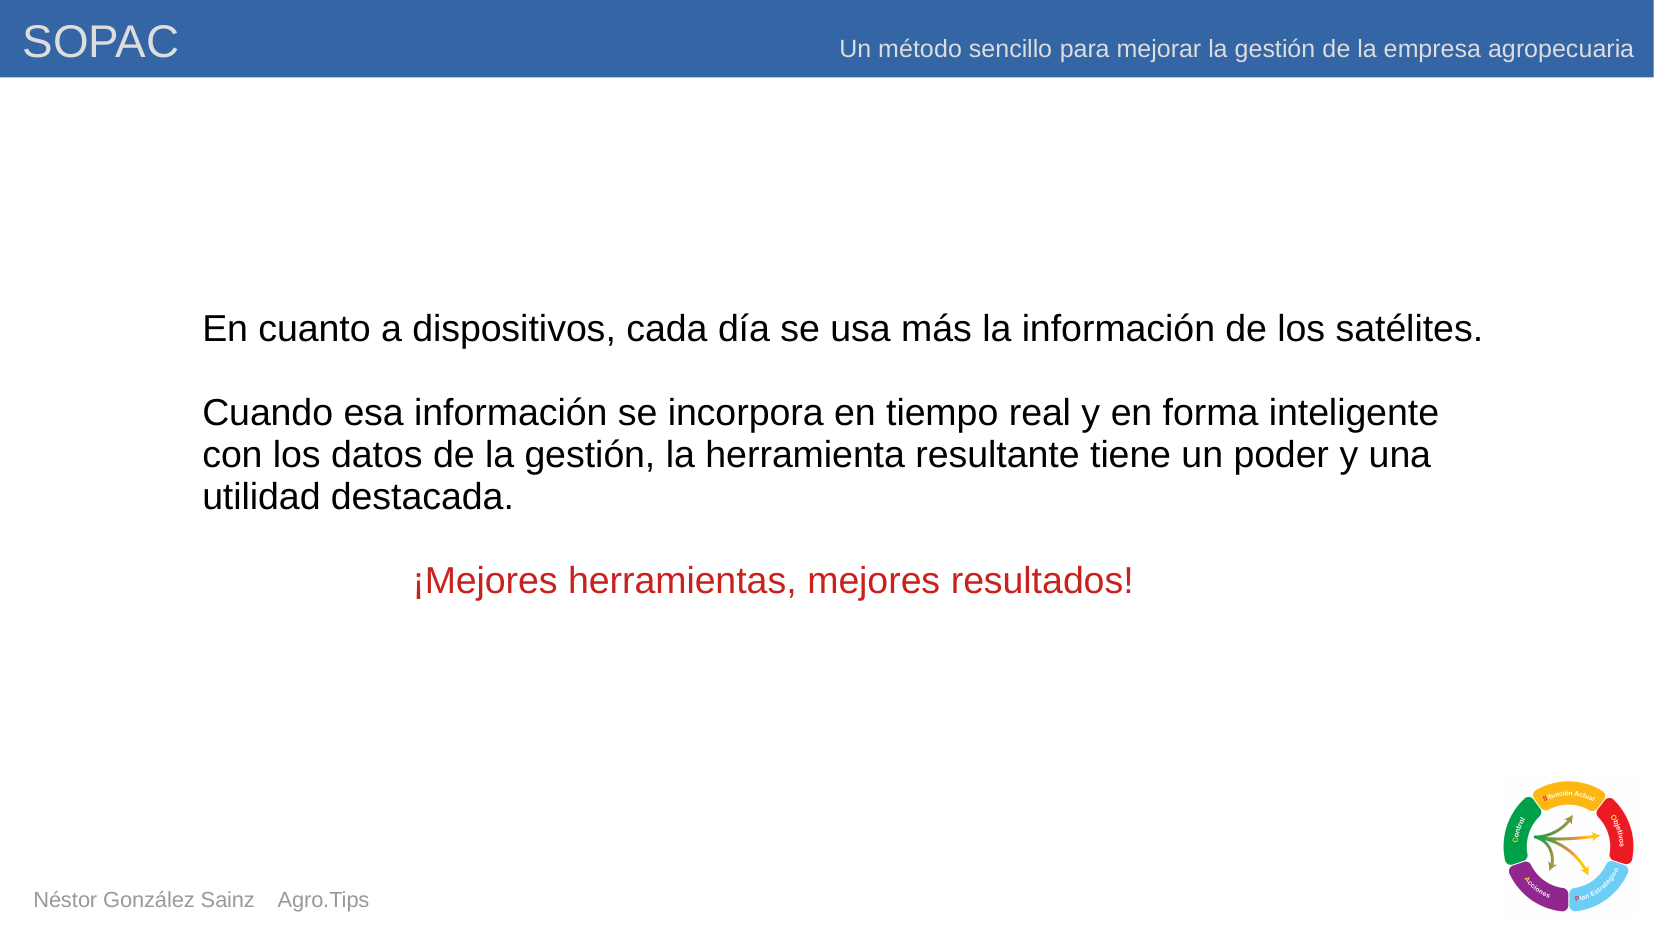

En cuanto a dispositivos, cada día se usa más la información de los satélites.
Cuando esa información se incorpora en tiempo real y en forma inteligente con los datos de la gestión, la herramienta resultante tiene un poder y una utilidad destacada.
 ¡Mejores herramientas, mejores resultados!